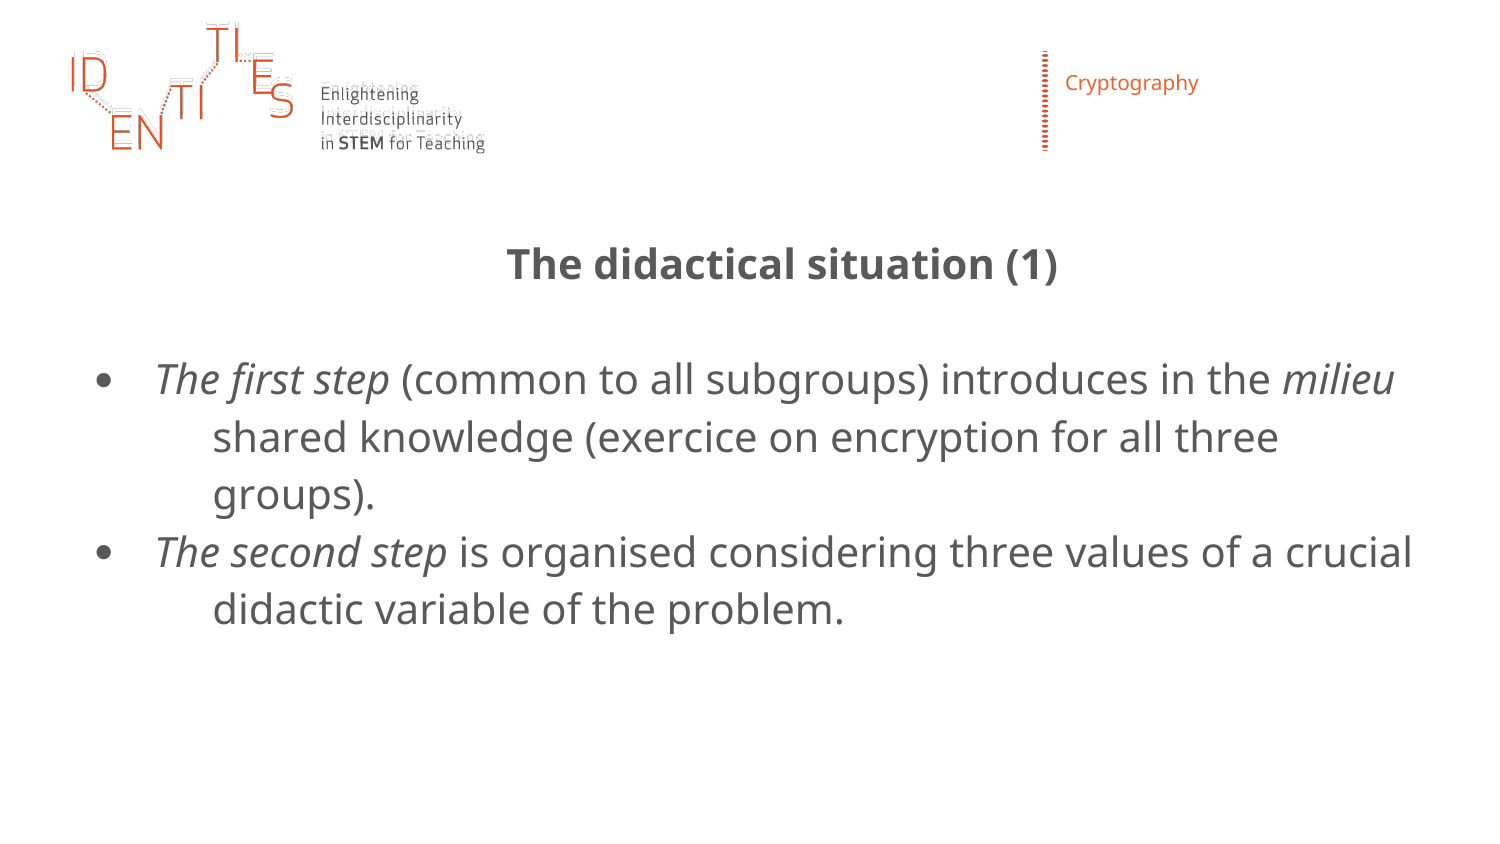

Cryptography
The didactical situation (1)
The first step (common to all subgroups) introduces in the milieu shared knowledge (exercice on encryption for all three groups).
The second step is organised considering three values of a crucial didactic variable of the problem.